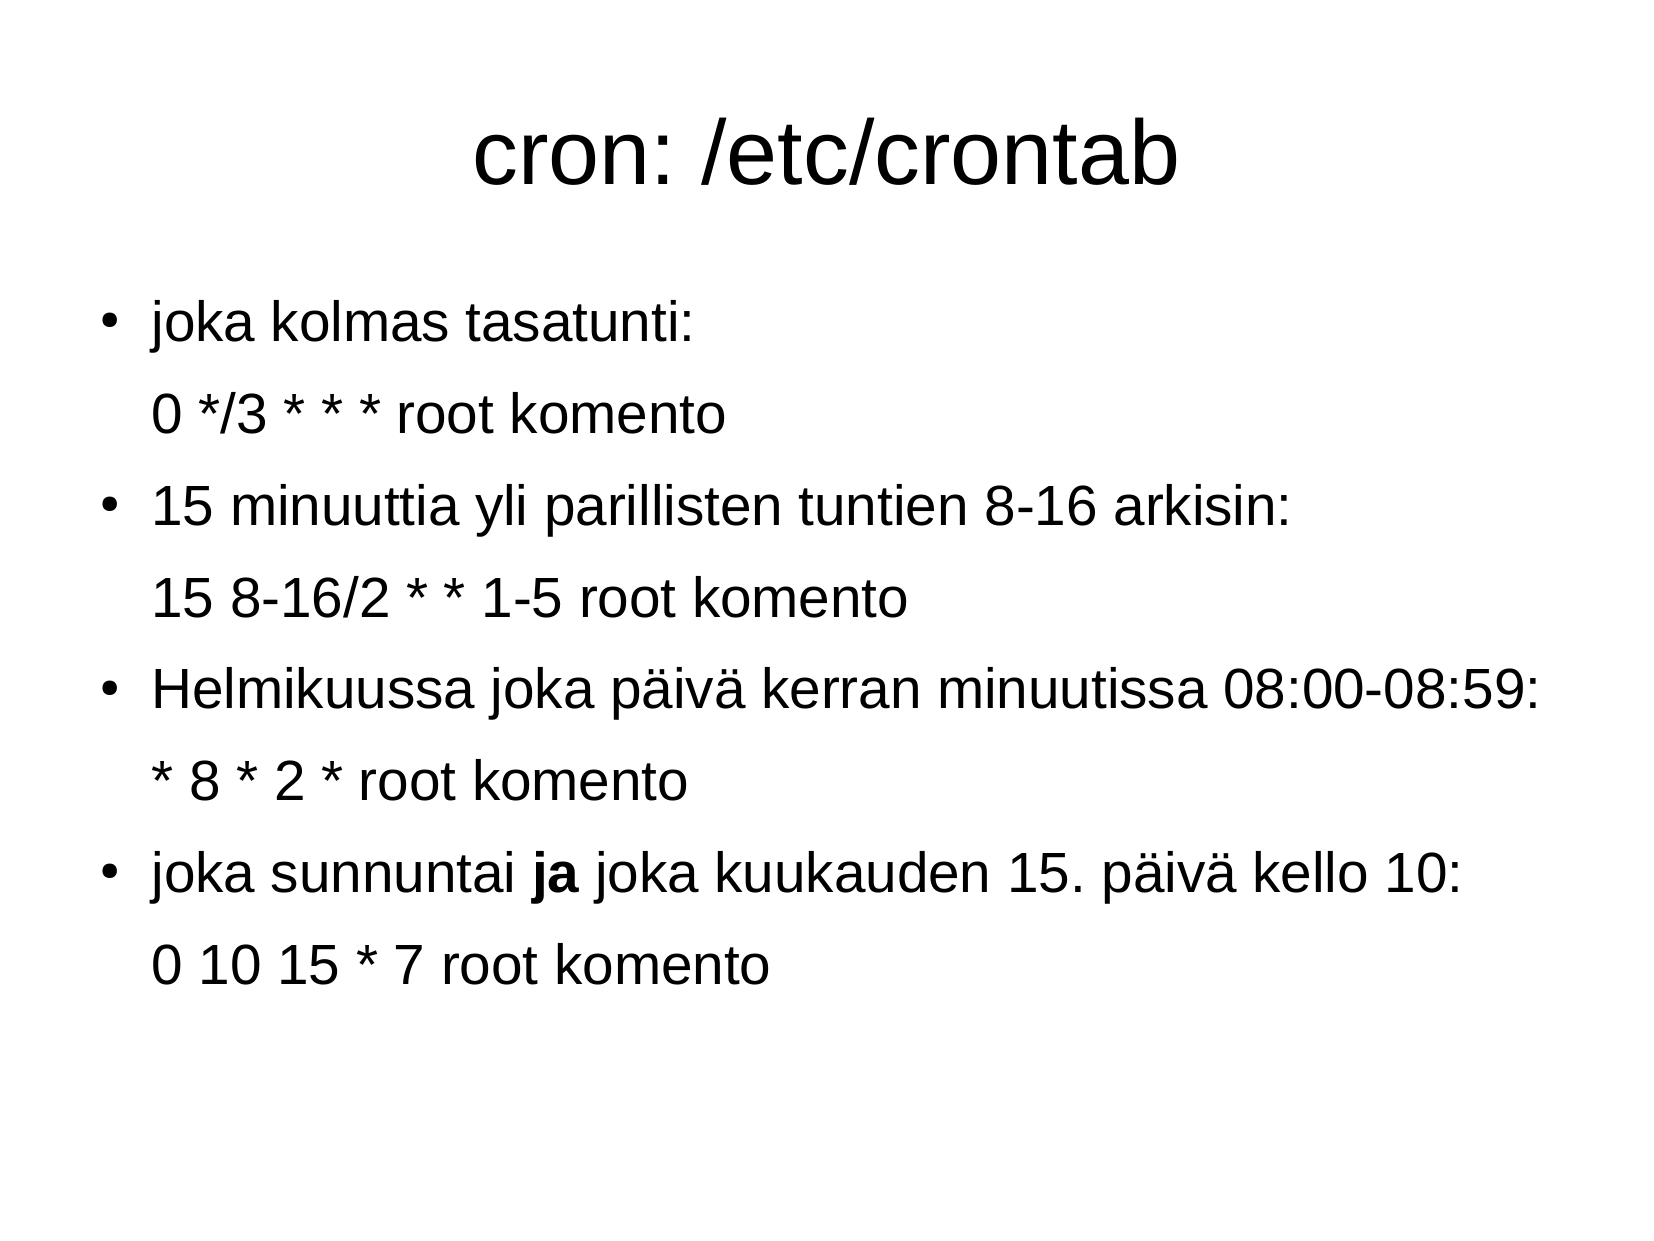

# cron: /etc/crontab
joka kolmas tasatunti:
0 */3 * * * root komento
15 minuuttia yli parillisten tuntien 8-16 arkisin:
15 8-16/2 * * 1-5 root komento
Helmikuussa joka päivä kerran minuutissa 08:00-08:59:
* 8 * 2 * root komento
joka sunnuntai ja joka kuukauden 15. päivä kello 10:
0 10 15 * 7 root komento